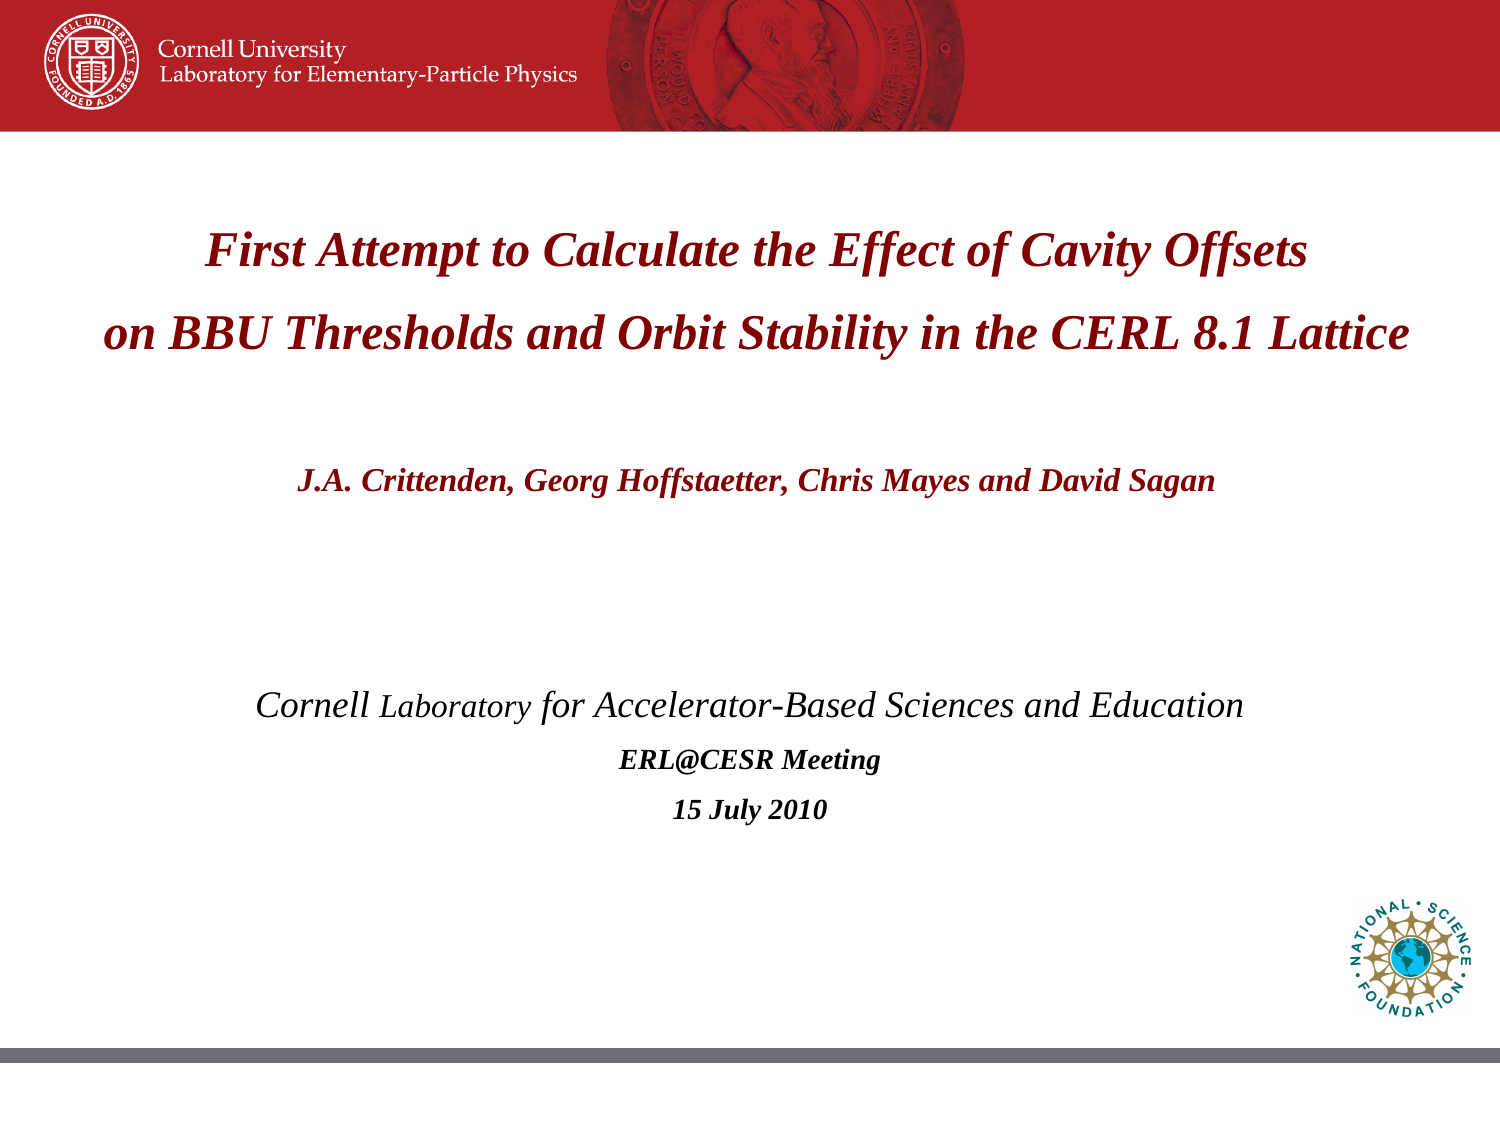

# First Attempt to Calculate the Effect of Cavity Offsets on BBU Thresholds and Orbit Stability in the CERL 8.1 Lattice J.A. Crittenden, Georg Hoffstaetter, Chris Mayes and David Sagan
Cornell Laboratory for Accelerator-Based Sciences and Education
ERL@CESR Meeting
15 July 2010